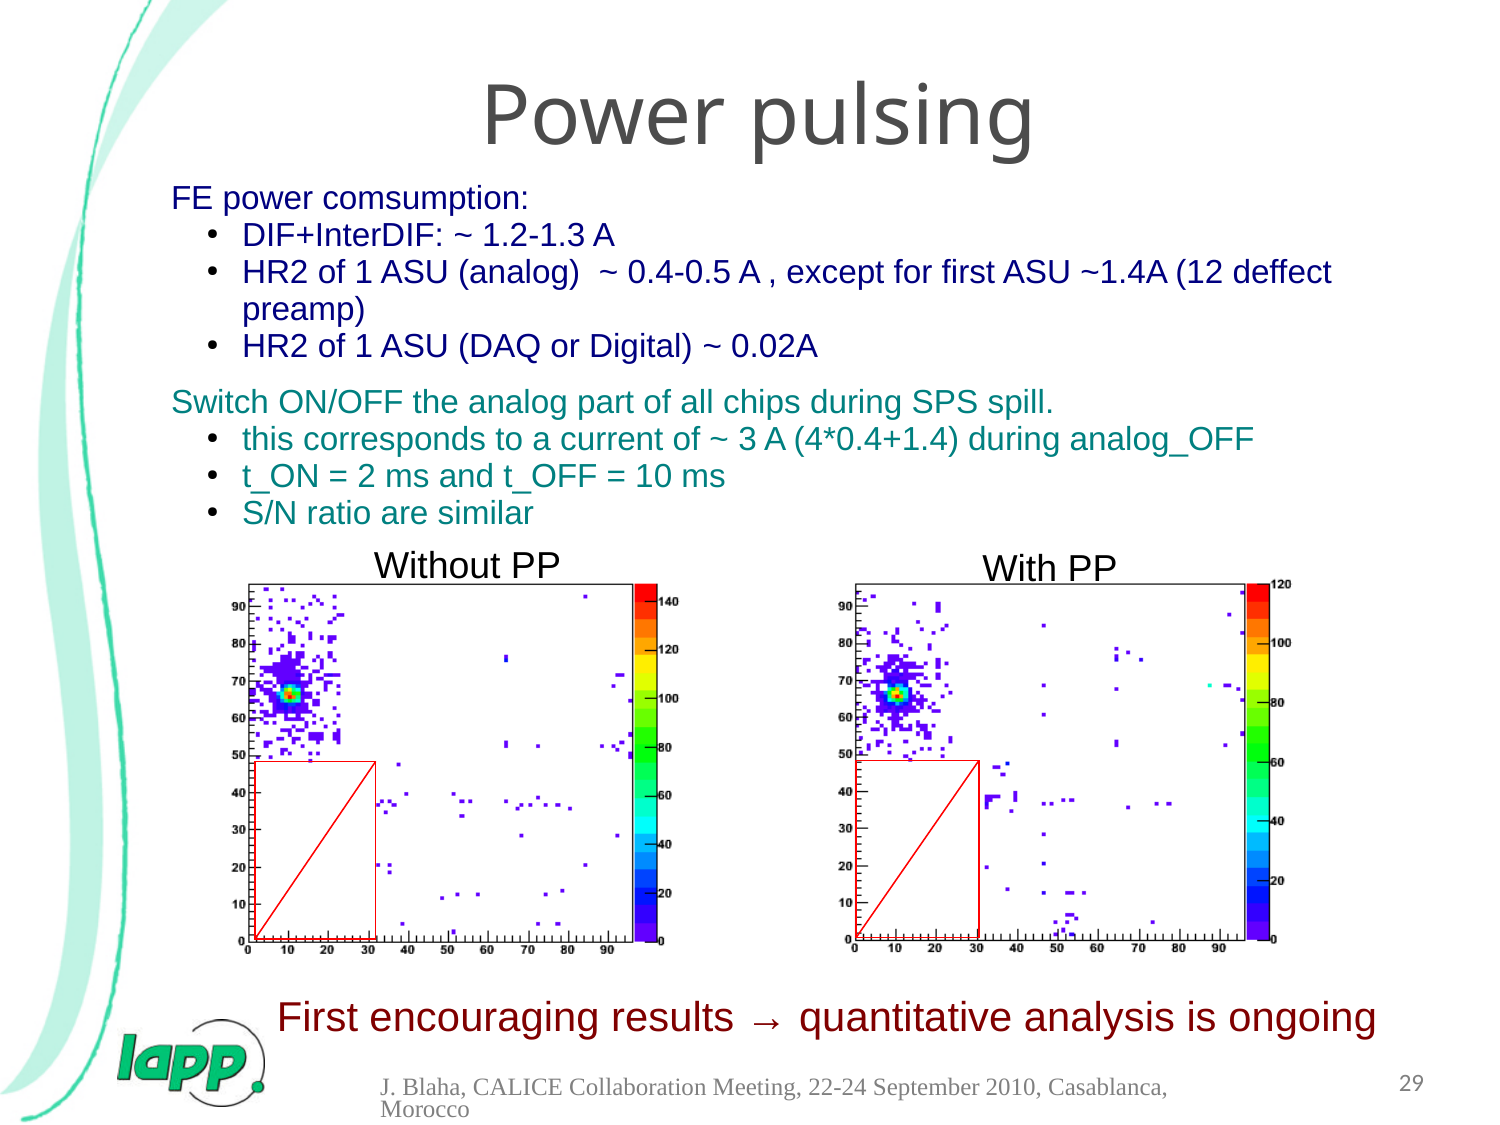

# Power pulsing
FE power comsumption:
DIF+InterDIF: ~ 1.2-1.3 A
HR2 of 1 ASU (analog) ~ 0.4-0.5 A , except for first ASU ~1.4A (12 deffect preamp)
HR2 of 1 ASU (DAQ or Digital) ~ 0.02A
Switch ON/OFF the analog part of all chips during SPS spill.
this corresponds to a current of ~ 3 A (4*0.4+1.4) during analog_OFF
t_ON = 2 ms and t_OFF = 10 ms
S/N ratio are similar
Without PP
With PP
First encouraging results → quantitative analysis is ongoing
29
J. Blaha, CALICE Collaboration Meeting, 22-24 September 2010, Casablanca, Morocco